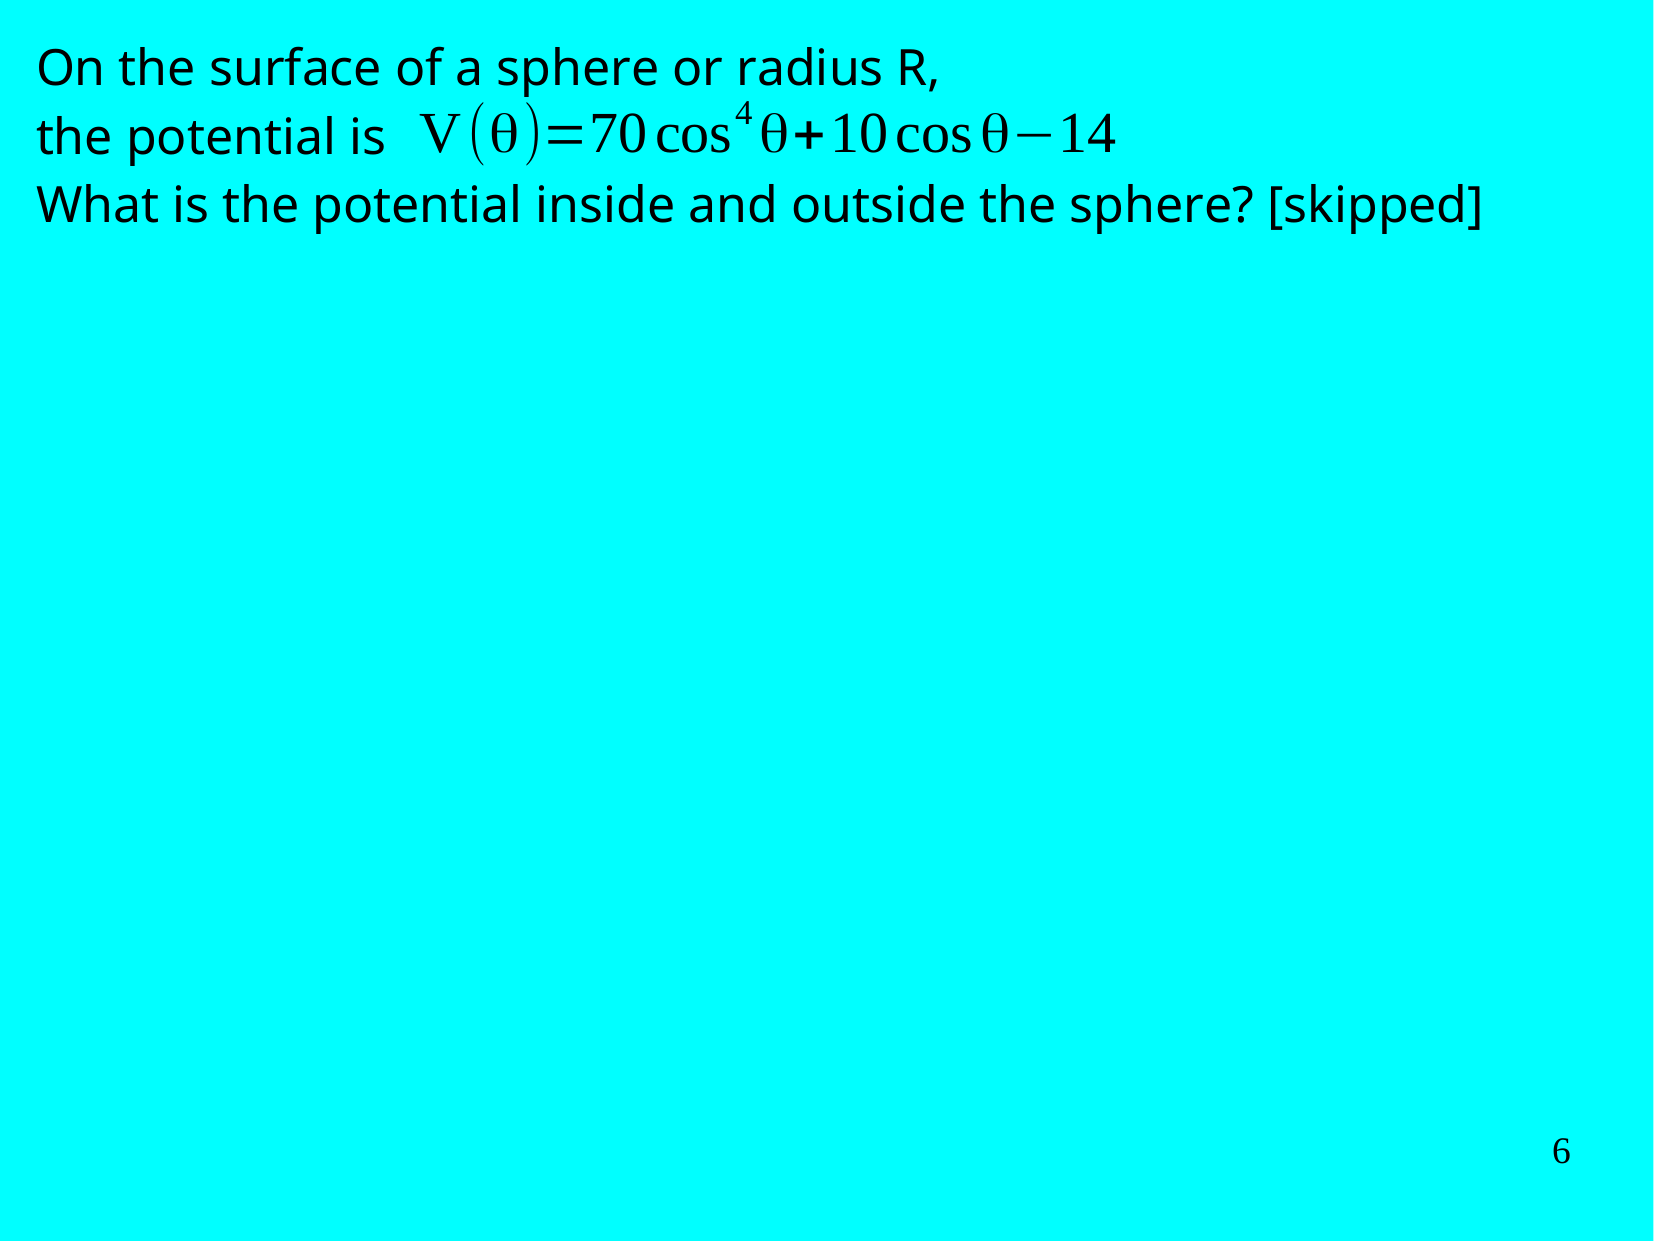

On the surface of a sphere or radius R,
the potential is
What is the potential inside and outside the sphere? [skipped]
6